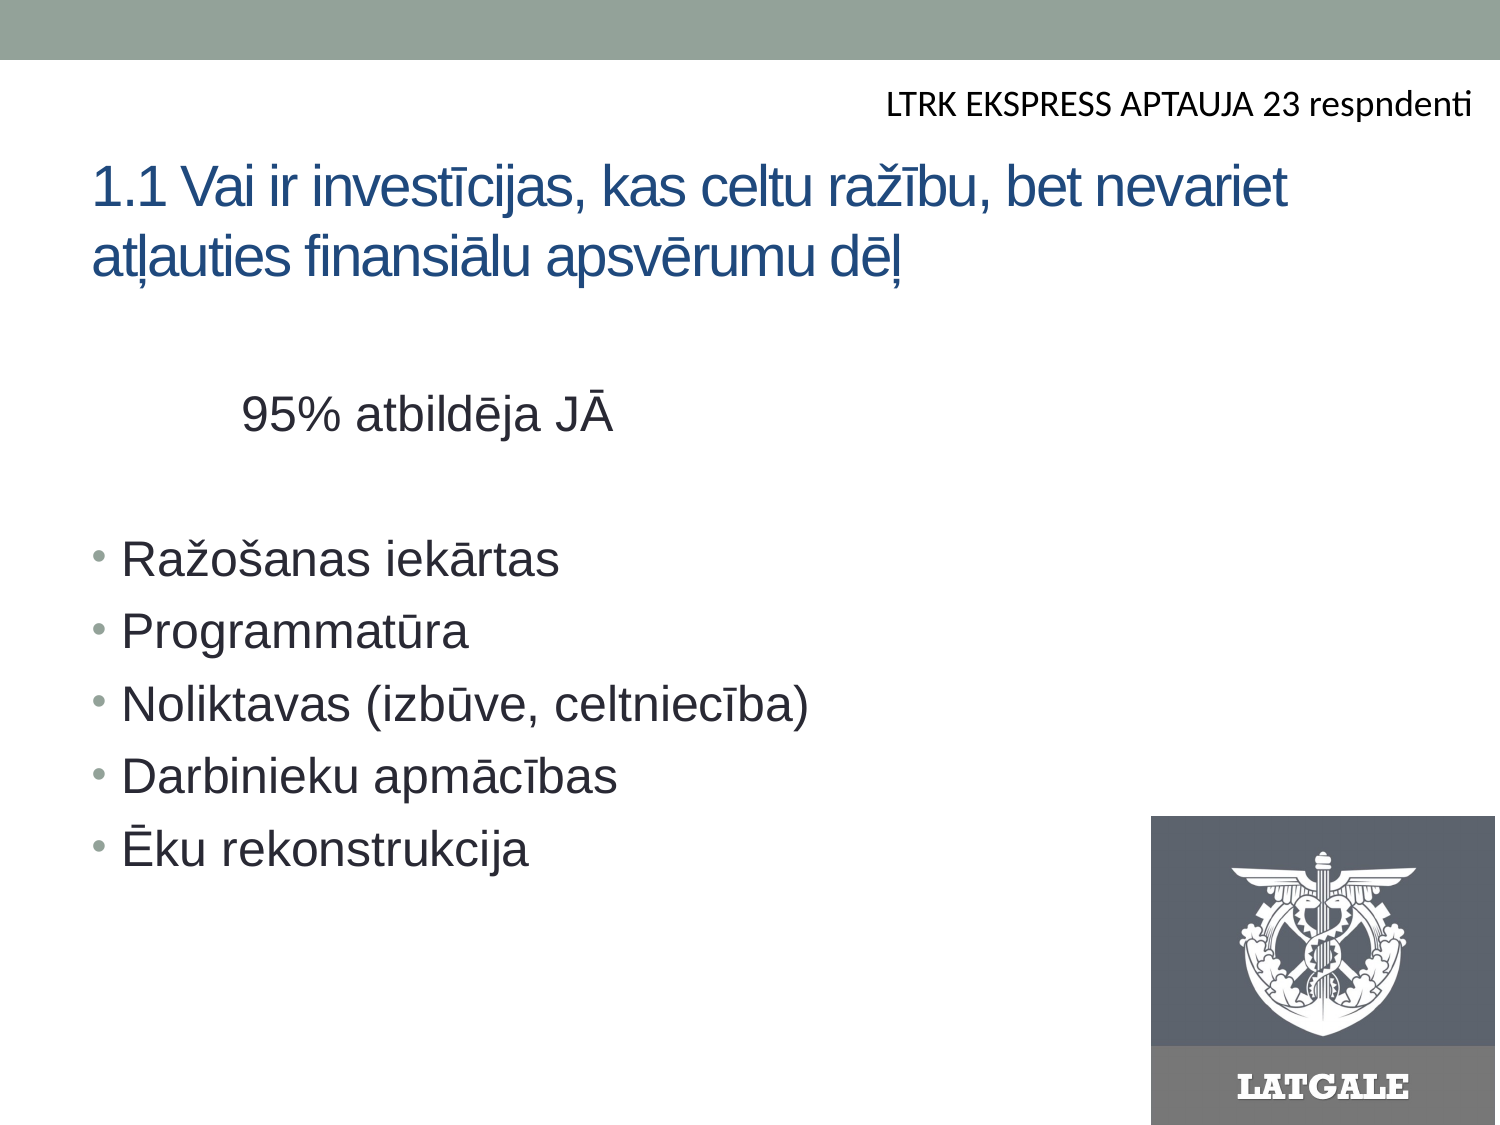

LTRK EKSPRESS APTAUJA 23 respndenti
# 1.1 Vai ir investīcijas, kas celtu ražību, bet nevariet atļauties finansiālu apsvērumu dēļ
		95% atbildēja JĀ
Ražošanas iekārtas
Programmatūra
Noliktavas (izbūve, celtniecība)
Darbinieku apmācības
Ēku rekonstrukcija